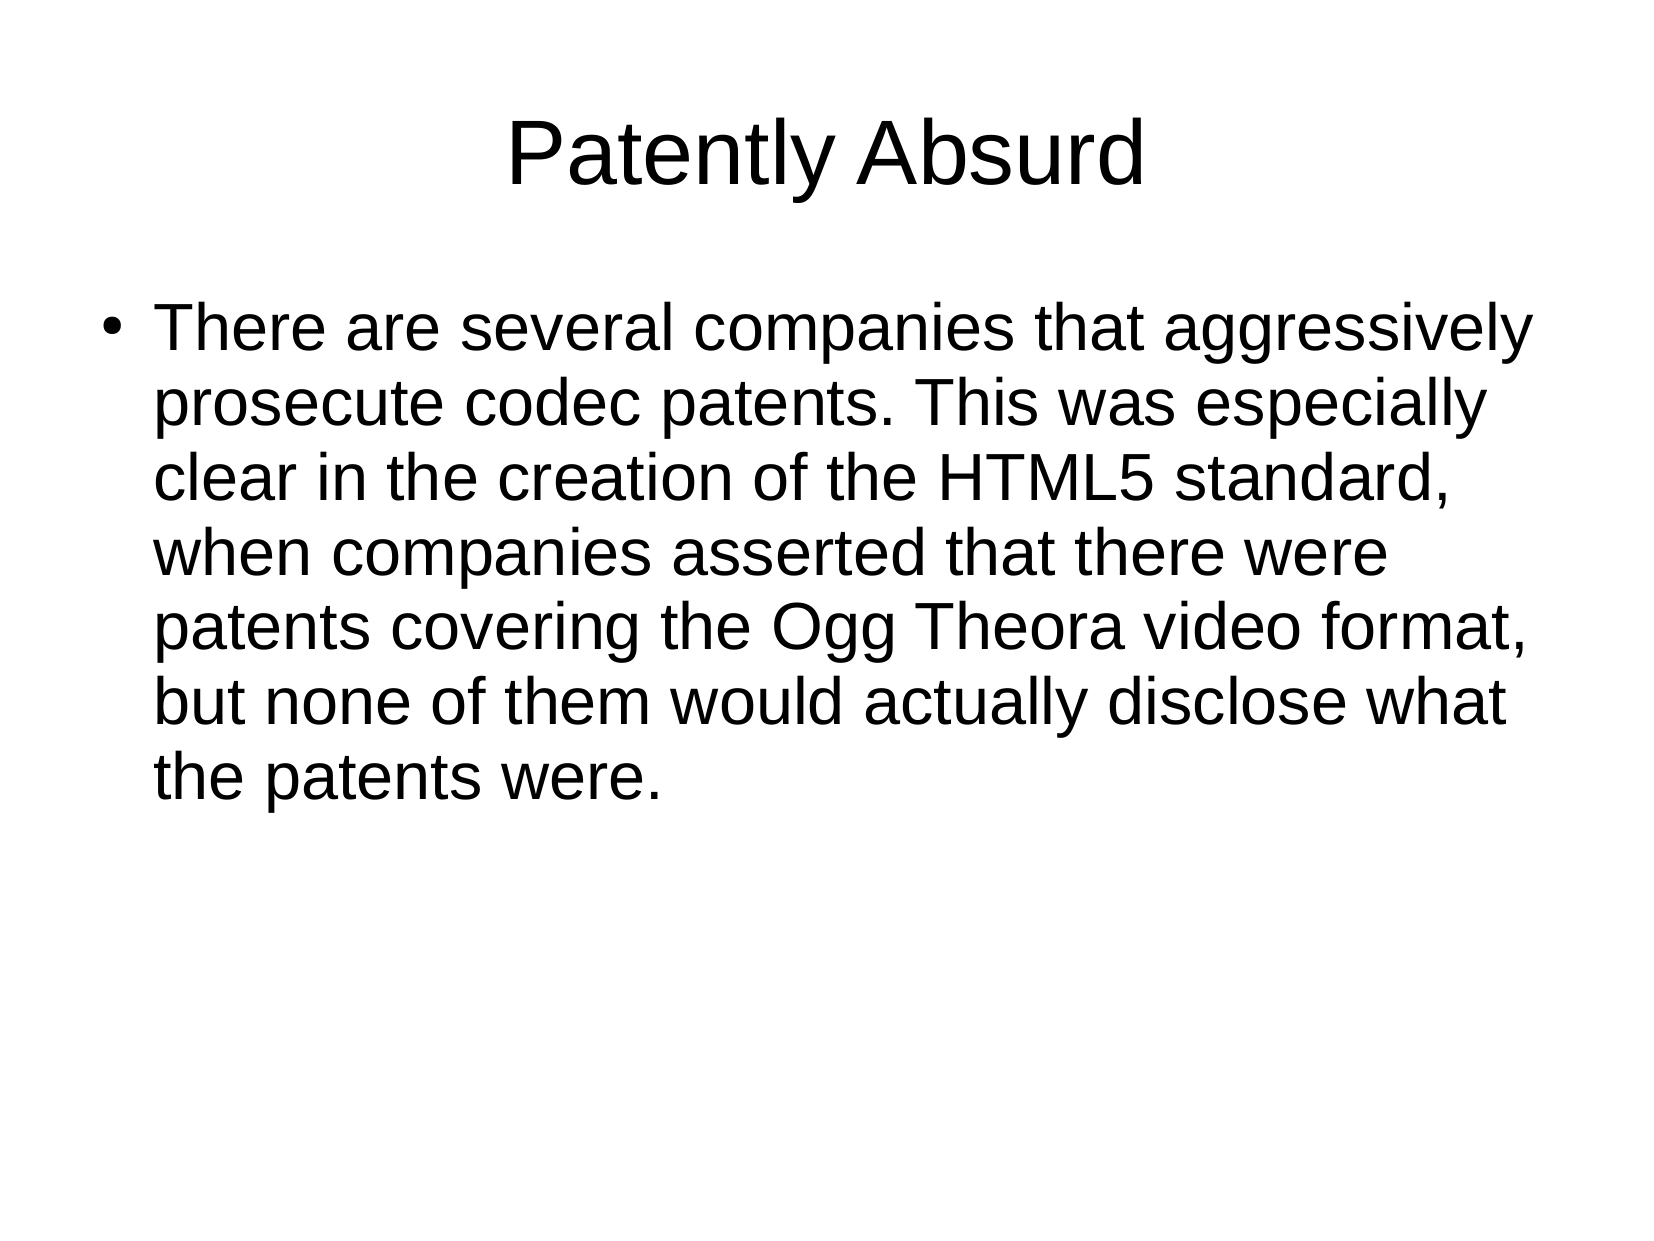

# Patently Absurd
There are several companies that aggressively prosecute codec patents. This was especially clear in the creation of the HTML5 standard, when companies asserted that there were patents covering the Ogg Theora video format, but none of them would actually disclose what the patents were.